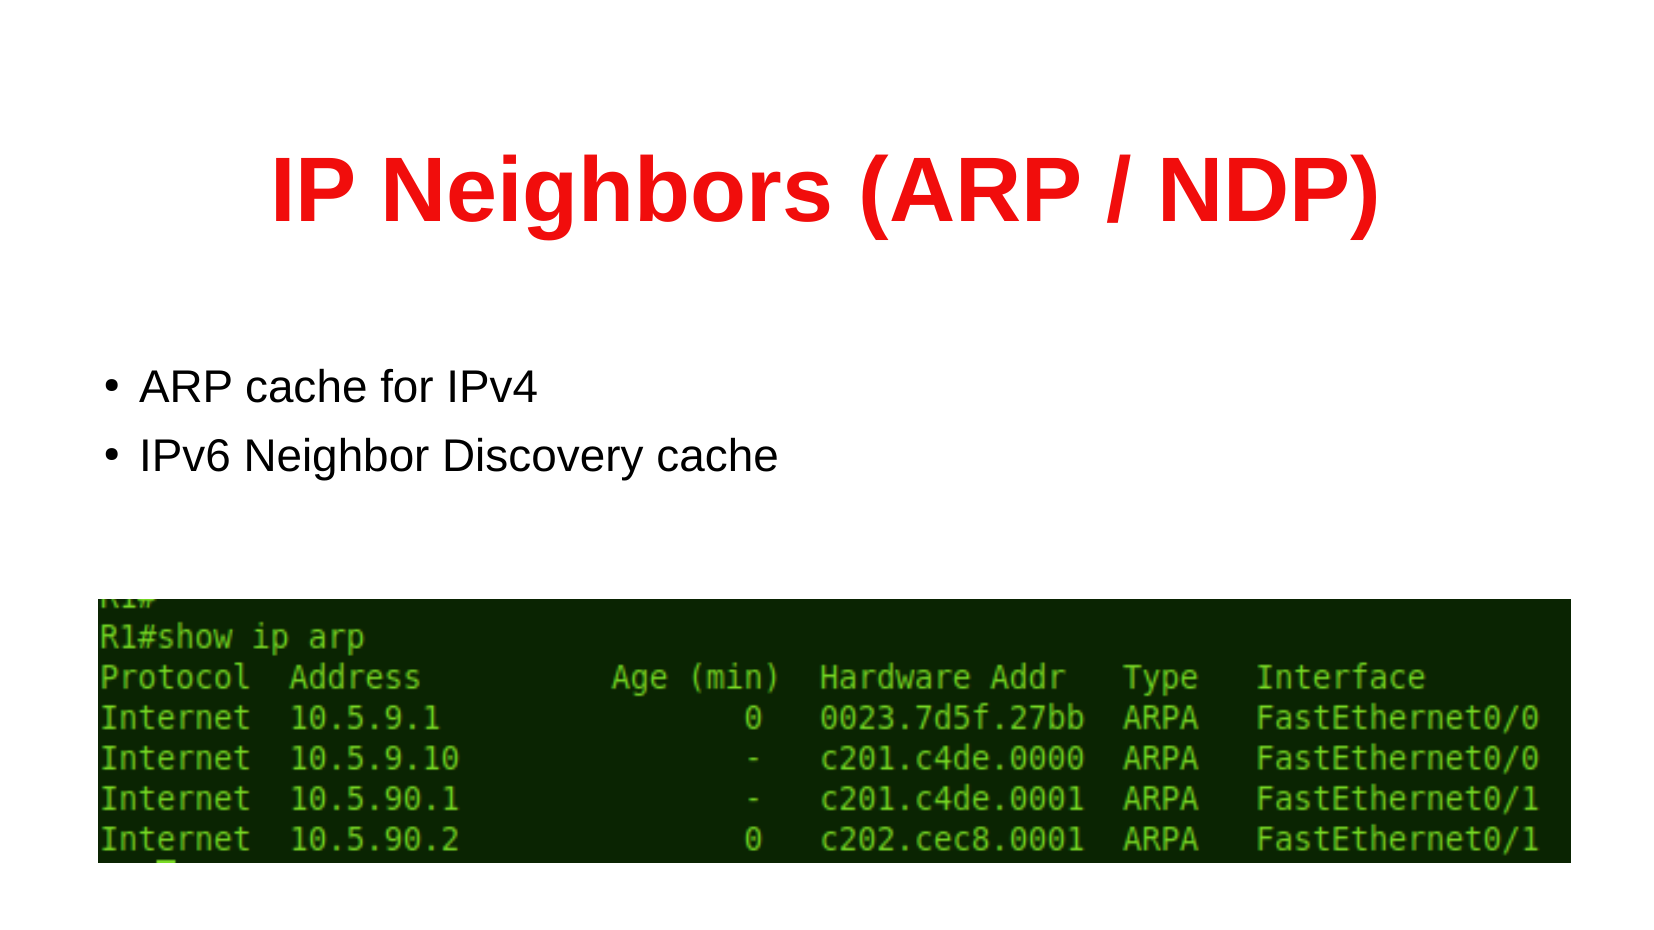

# IP Neighbors (ARP / NDP)
ARP cache for IPv4
IPv6 Neighbor Discovery cache